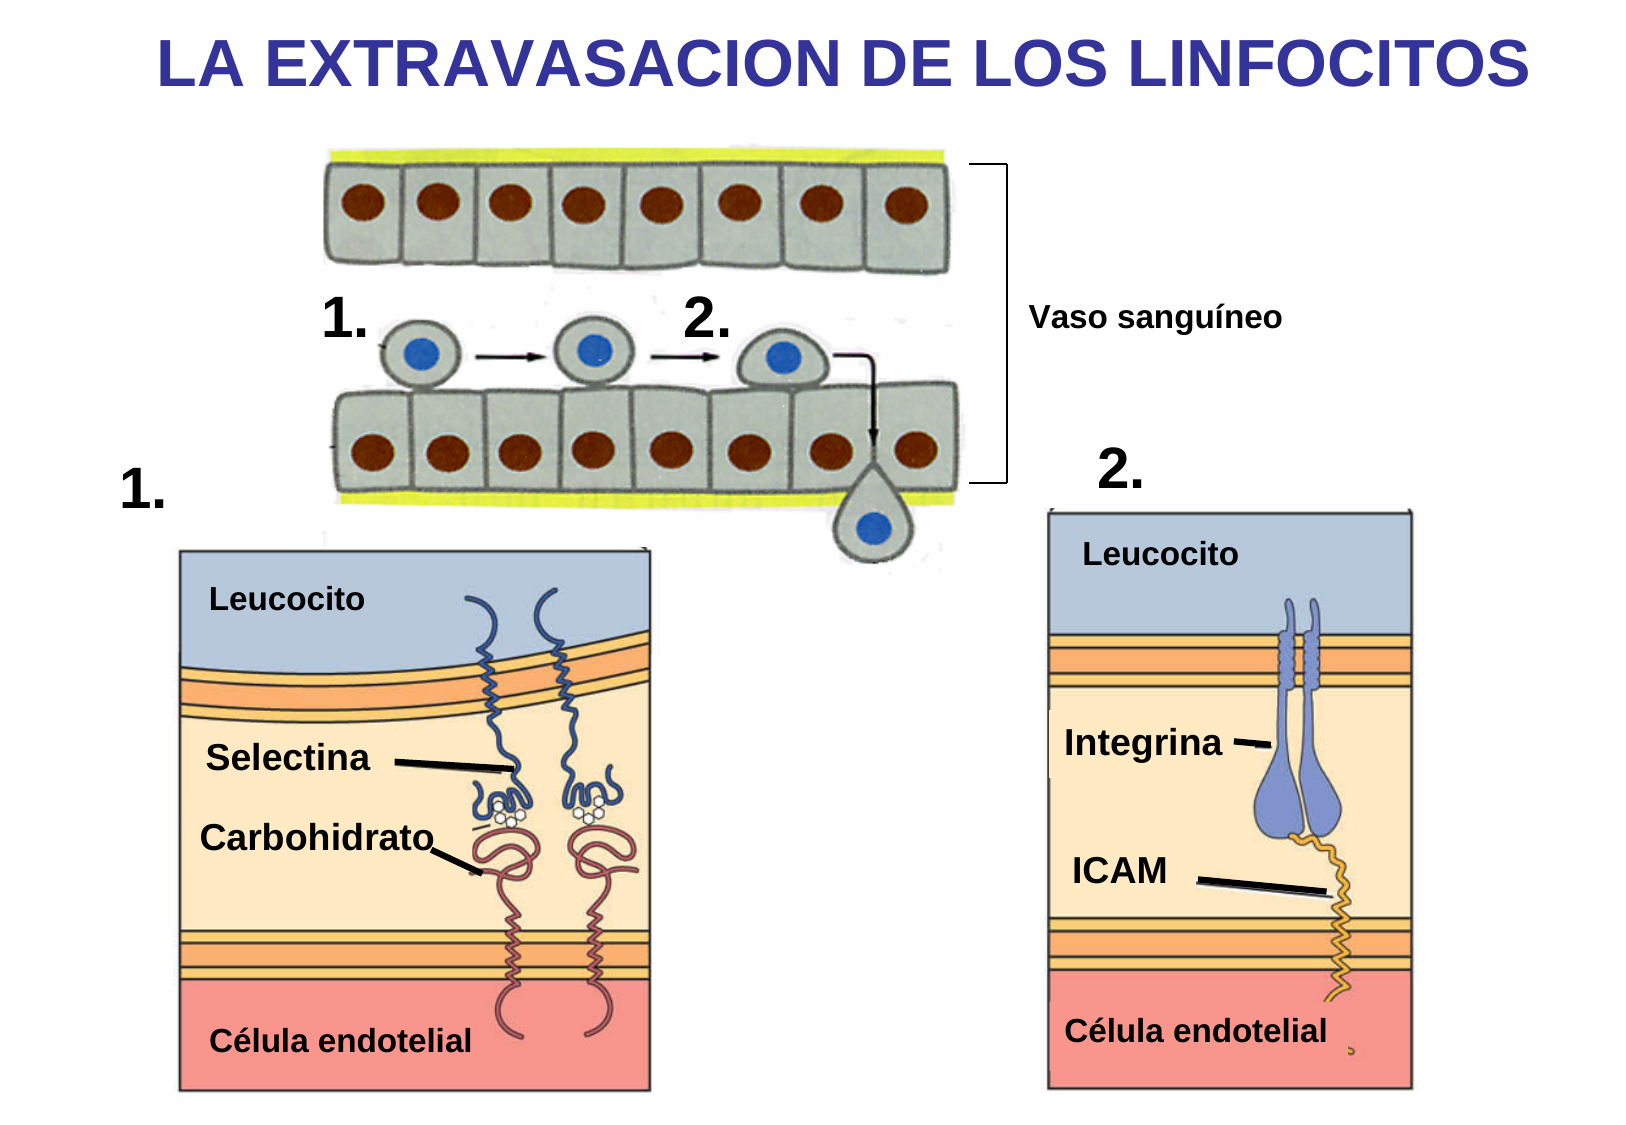

LA EXTRAVASACION DE LOS LINFOCITOS
1.
2.
Vaso sanguíneo
2.
1.
Leucocito
Integrina
ICAM
Célula endotelial
Leucocito
Selectina
Carbohidrato
Célula endotelial